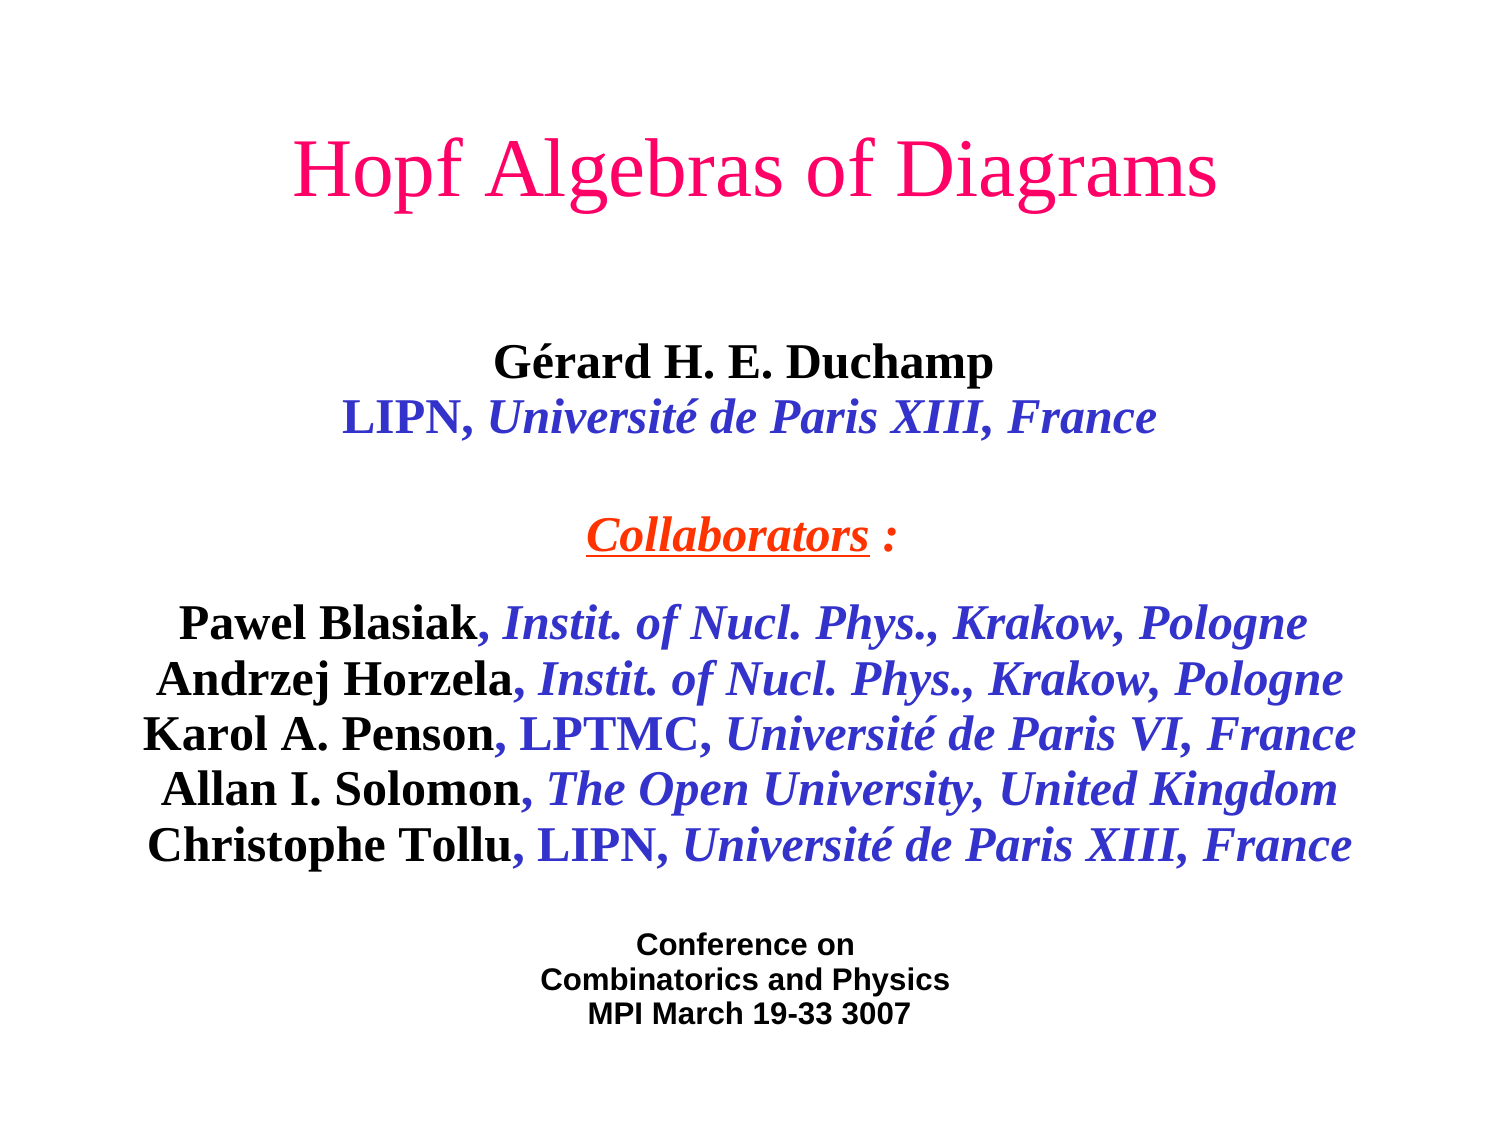

# Hopf Algebras of Diagrams
Gérard H. E. Duchamp
LIPN, Université de Paris XIII, France
Collaborators :
Pawel Blasiak, Instit. of Nucl. Phys., Krakow, Pologne
Andrzej Horzela, Instit. of Nucl. Phys., Krakow, Pologne
Karol A. Penson, LPTMC, Université de Paris VI, France
Allan I. Solomon, The Open University, United Kingdom
Christophe Tollu, LIPN, Université de Paris XIII, France
Conference on
Combinatorics and Physics
MPI March 19-33 3007